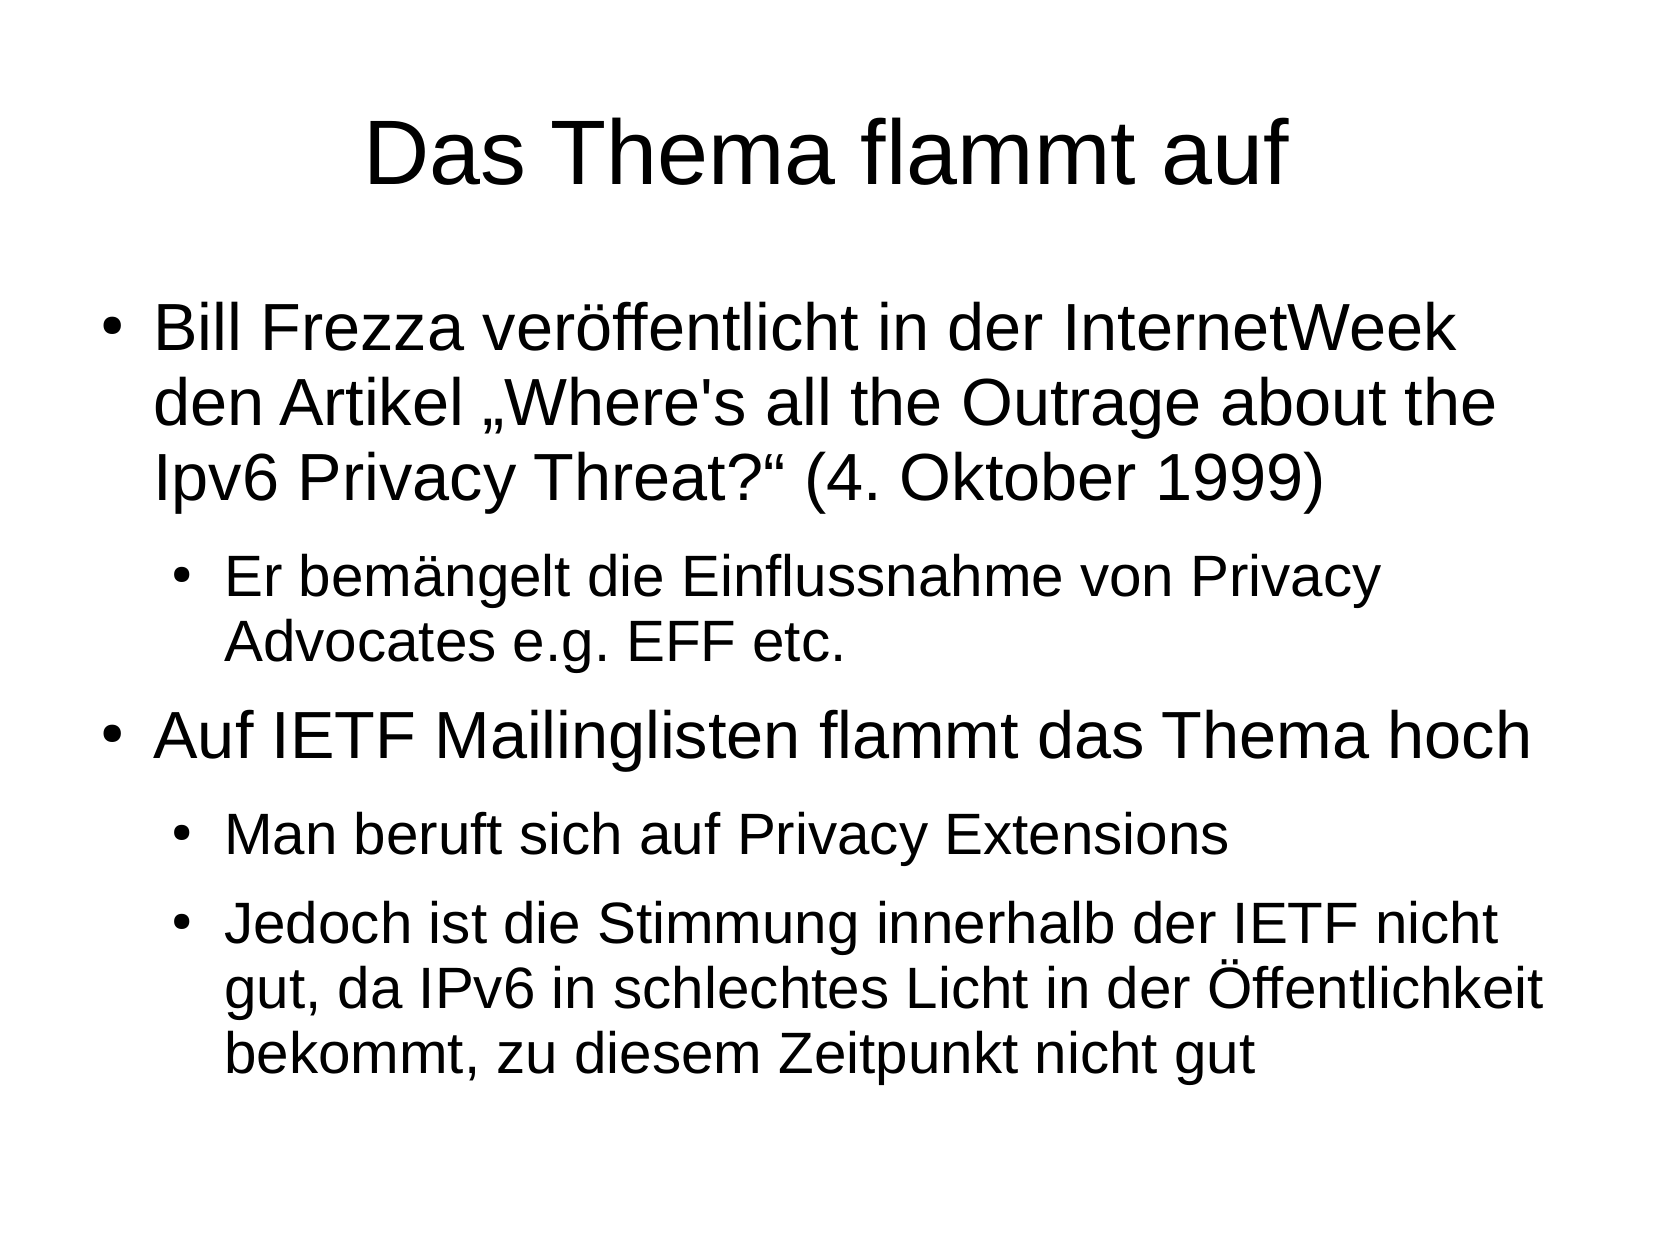

# Das Thema flammt auf
Bill Frezza veröffentlicht in der InternetWeek den Artikel „Where's all the Outrage about the Ipv6 Privacy Threat?“ (4. Oktober 1999)
Er bemängelt die Einflussnahme von Privacy Advocates e.g. EFF etc.
Auf IETF Mailinglisten flammt das Thema hoch
Man beruft sich auf Privacy Extensions
Jedoch ist die Stimmung innerhalb der IETF nicht gut, da IPv6 in schlechtes Licht in der Öffentlichkeit bekommt, zu diesem Zeitpunkt nicht gut